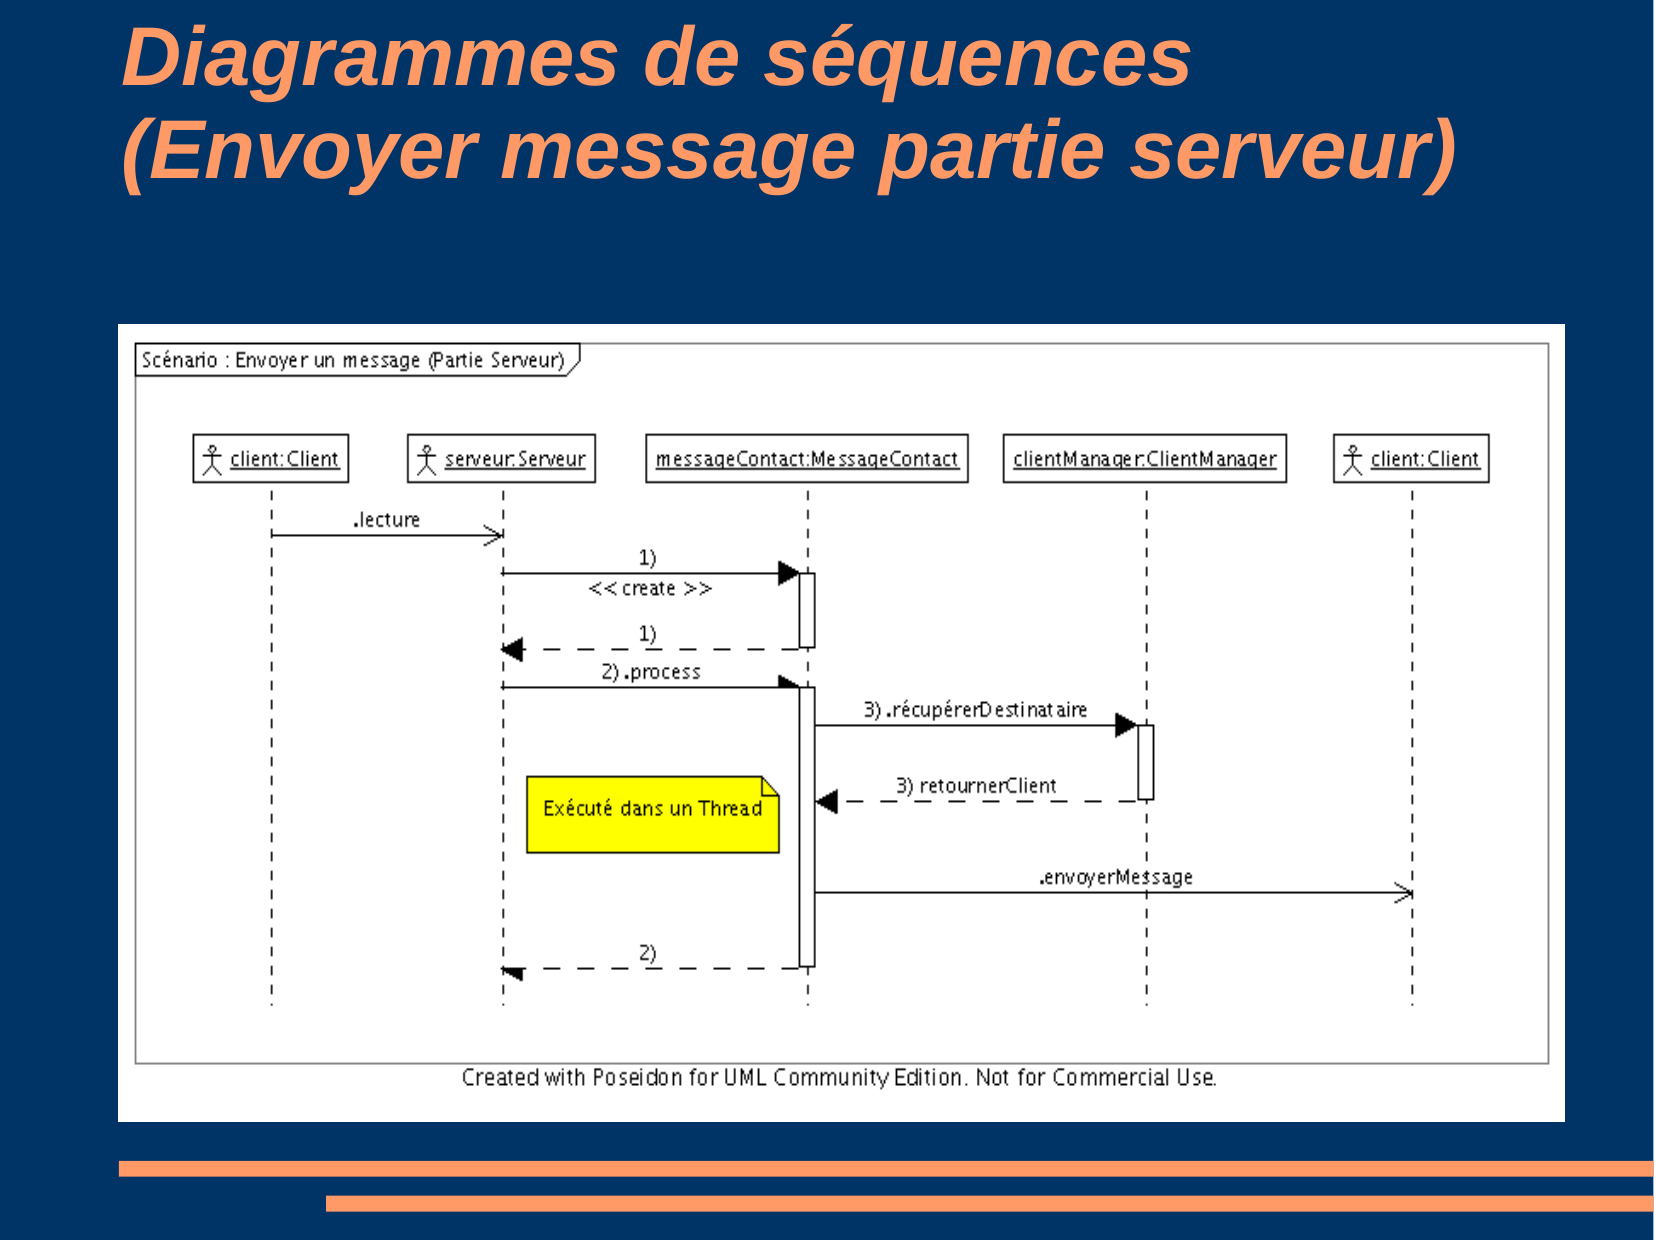

# Diagrammes de séquences (Envoyer message partie serveur)